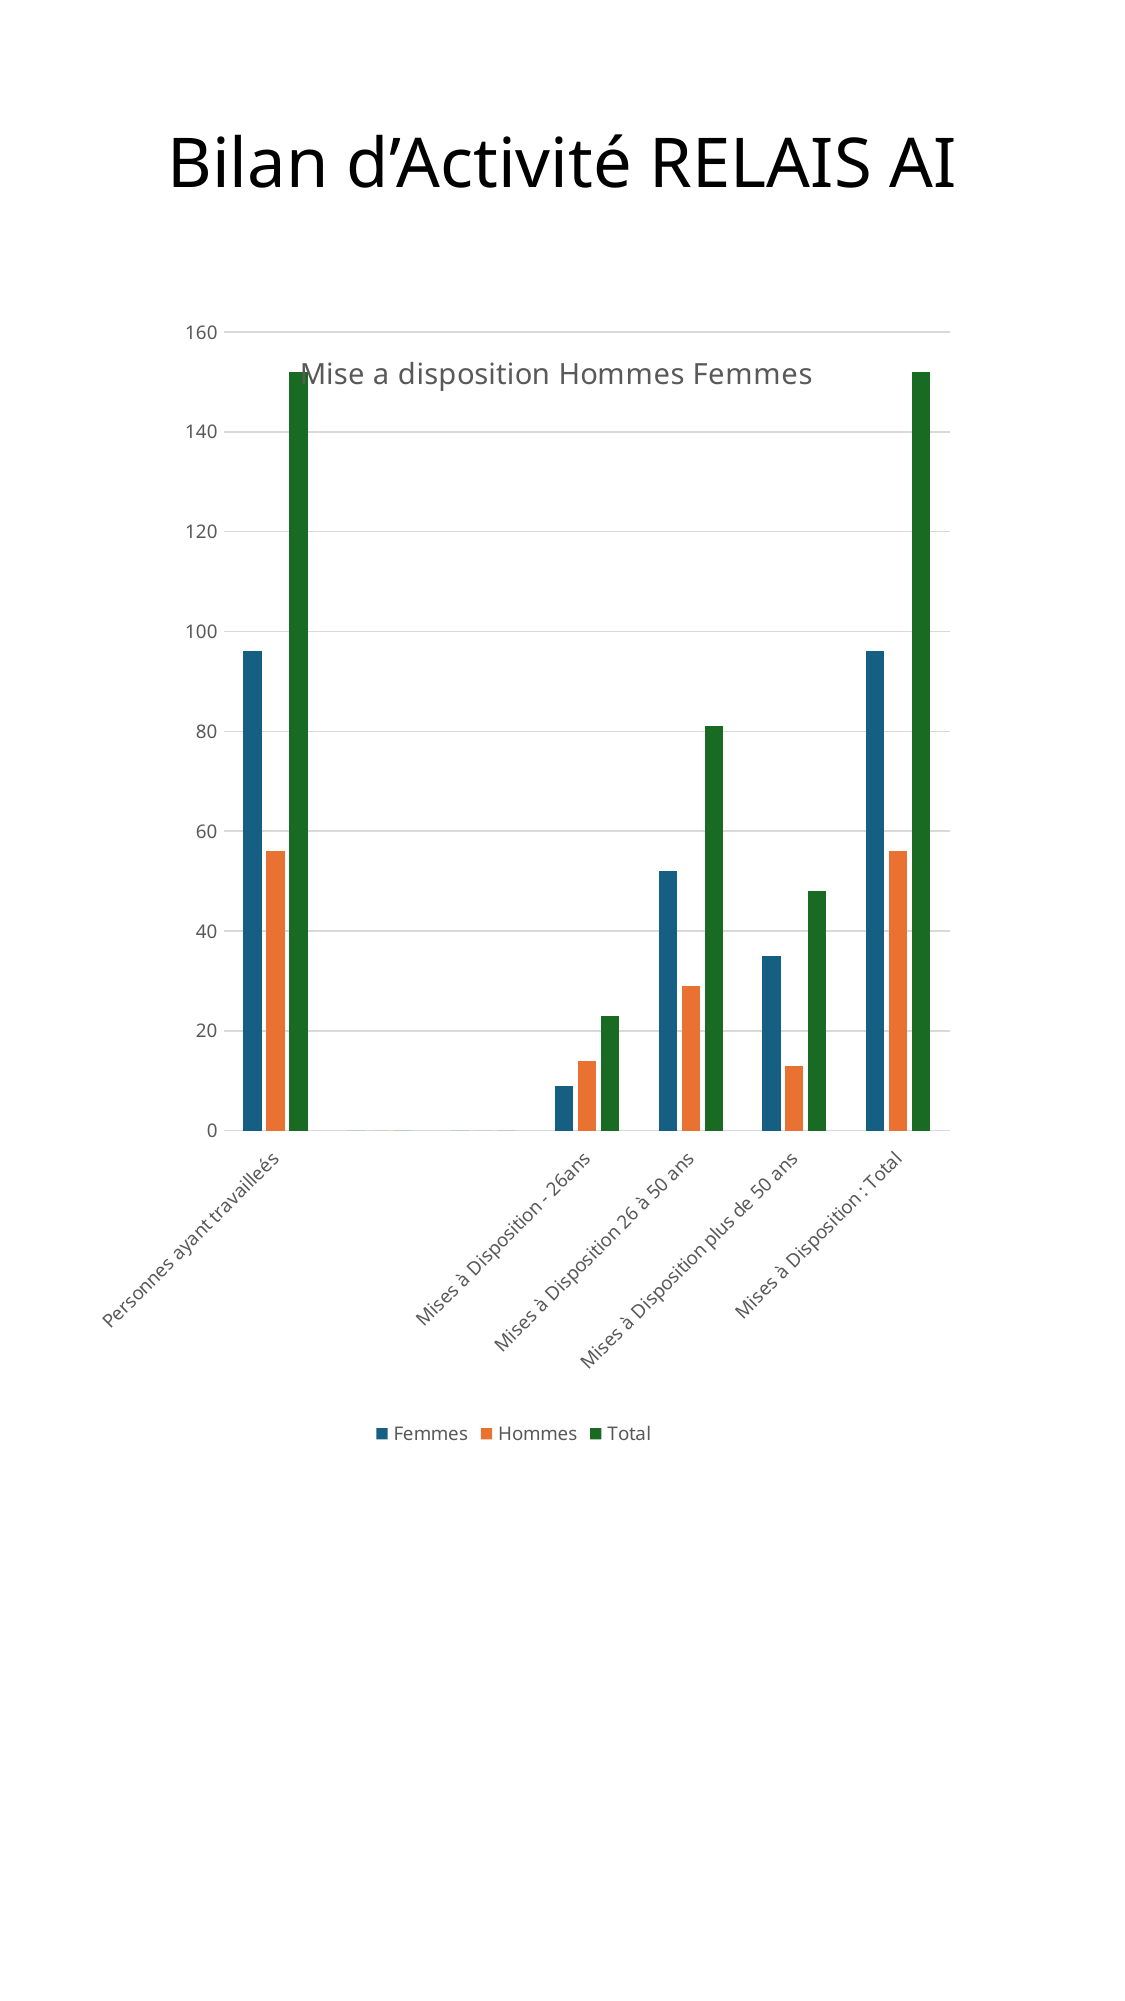

# Bilan d’Activité RELAIS AI
### Chart: Mise a disposition Hommes Femmes
| Category | Femmes | Hommes | Total |
|---|---|---|---|
| Personnes ayant travailleés | 96.0 | 56.0 | 152.0 |
| None | 0.0 | 0.0 | 0.0 |
| None | 0.0 | 0.0 | 0.0 |
| Mises à Disposition - 26ans | 9.0 | 14.0 | 23.0 |
| Mises à Disposition 26 à 50 ans | 52.0 | 29.0 | 81.0 |
| Mises à Disposition plus de 50 ans | 35.0 | 13.0 | 48.0 |
| Mises à Disposition : Total | 96.0 | 56.0 | 152.0 |